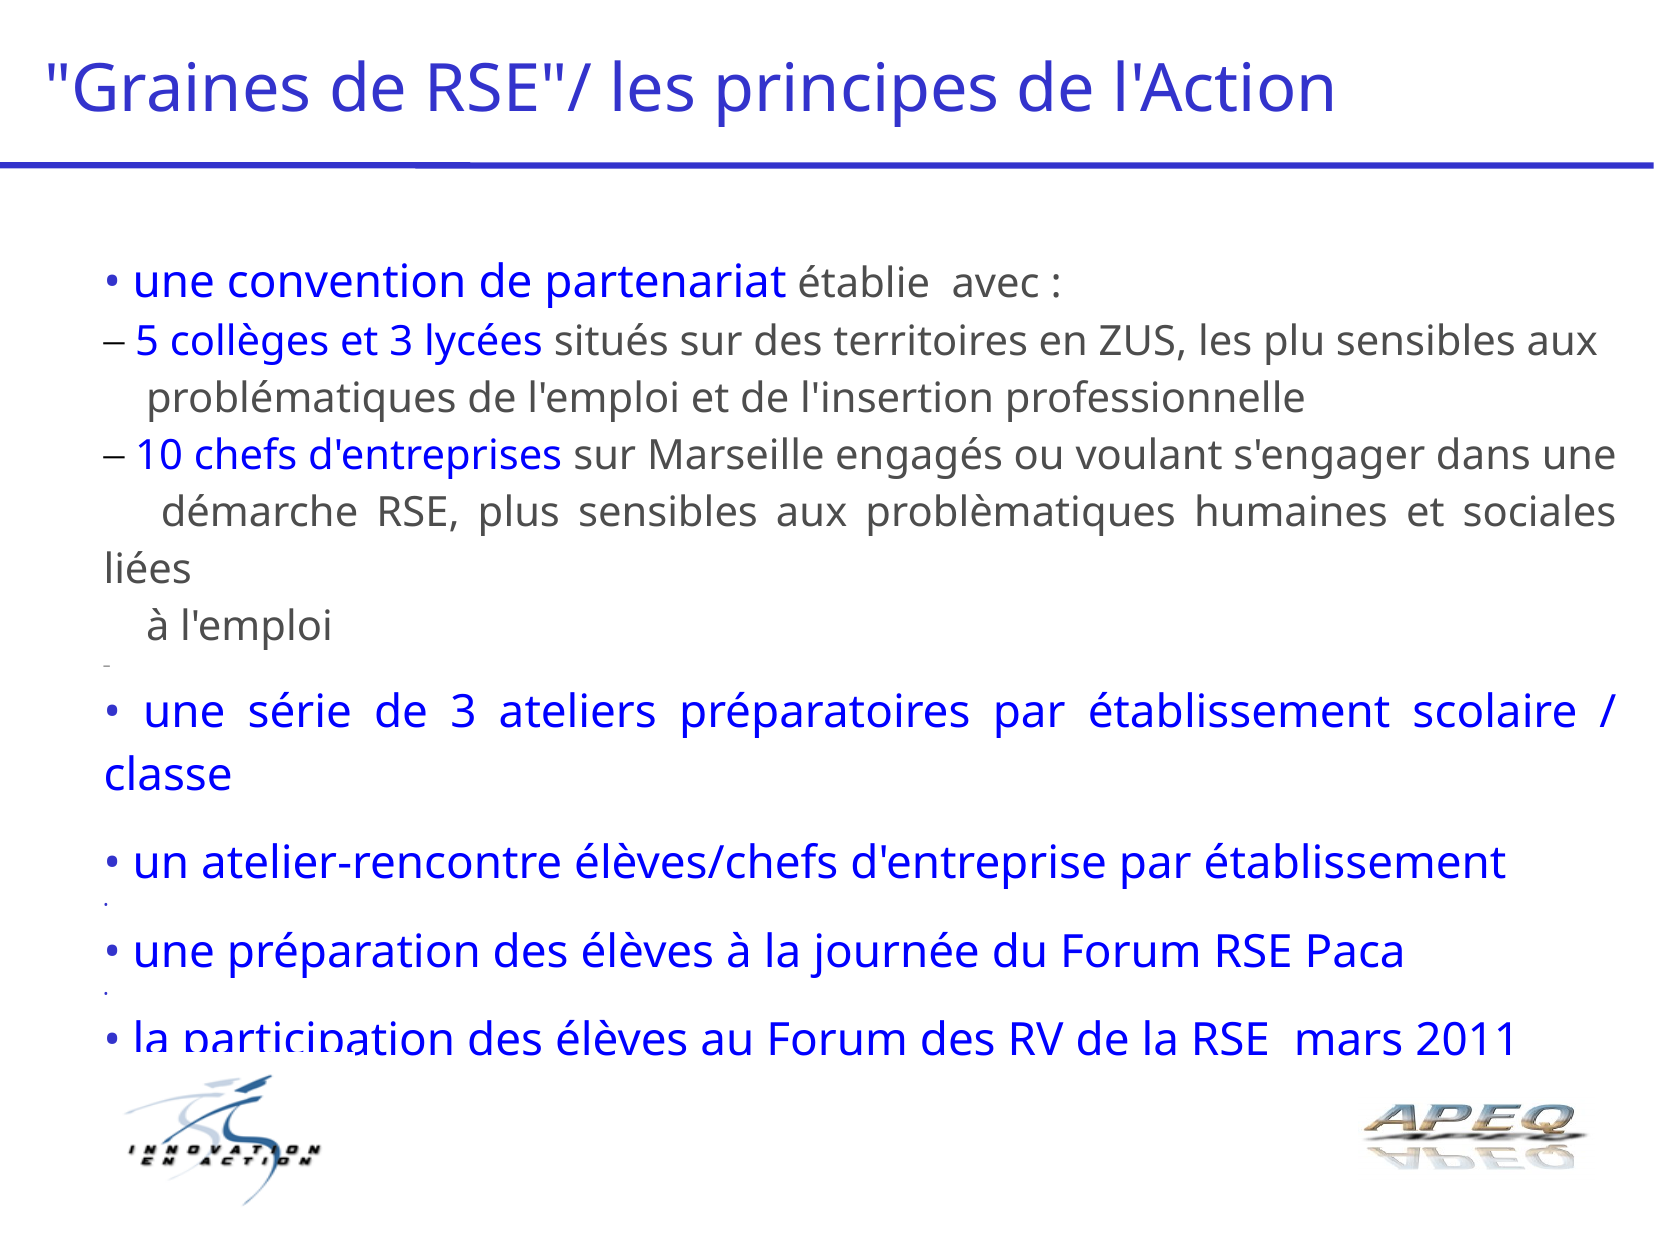

"Graines de RSE"/ les principes de l'Action
 une convention de partenariat établie avec :
 5 collèges et 3 lycées situés sur des territoires en ZUS, les plu sensibles aux
 problématiques de l'emploi et de l'insertion professionnelle
 10 chefs d'entreprises sur Marseille engagés ou voulant s'engager dans une
 démarche RSE, plus sensibles aux problèmatiques humaines et sociales liées
 à l'emploi
 une série de 3 ateliers préparatoires par établissement scolaire / classe
 un atelier-rencontre élèves/chefs d'entreprise par établissement
 une préparation des élèves à la journée du Forum RSE Paca
 la participation des élèves au Forum des RV de la RSE mars 2011